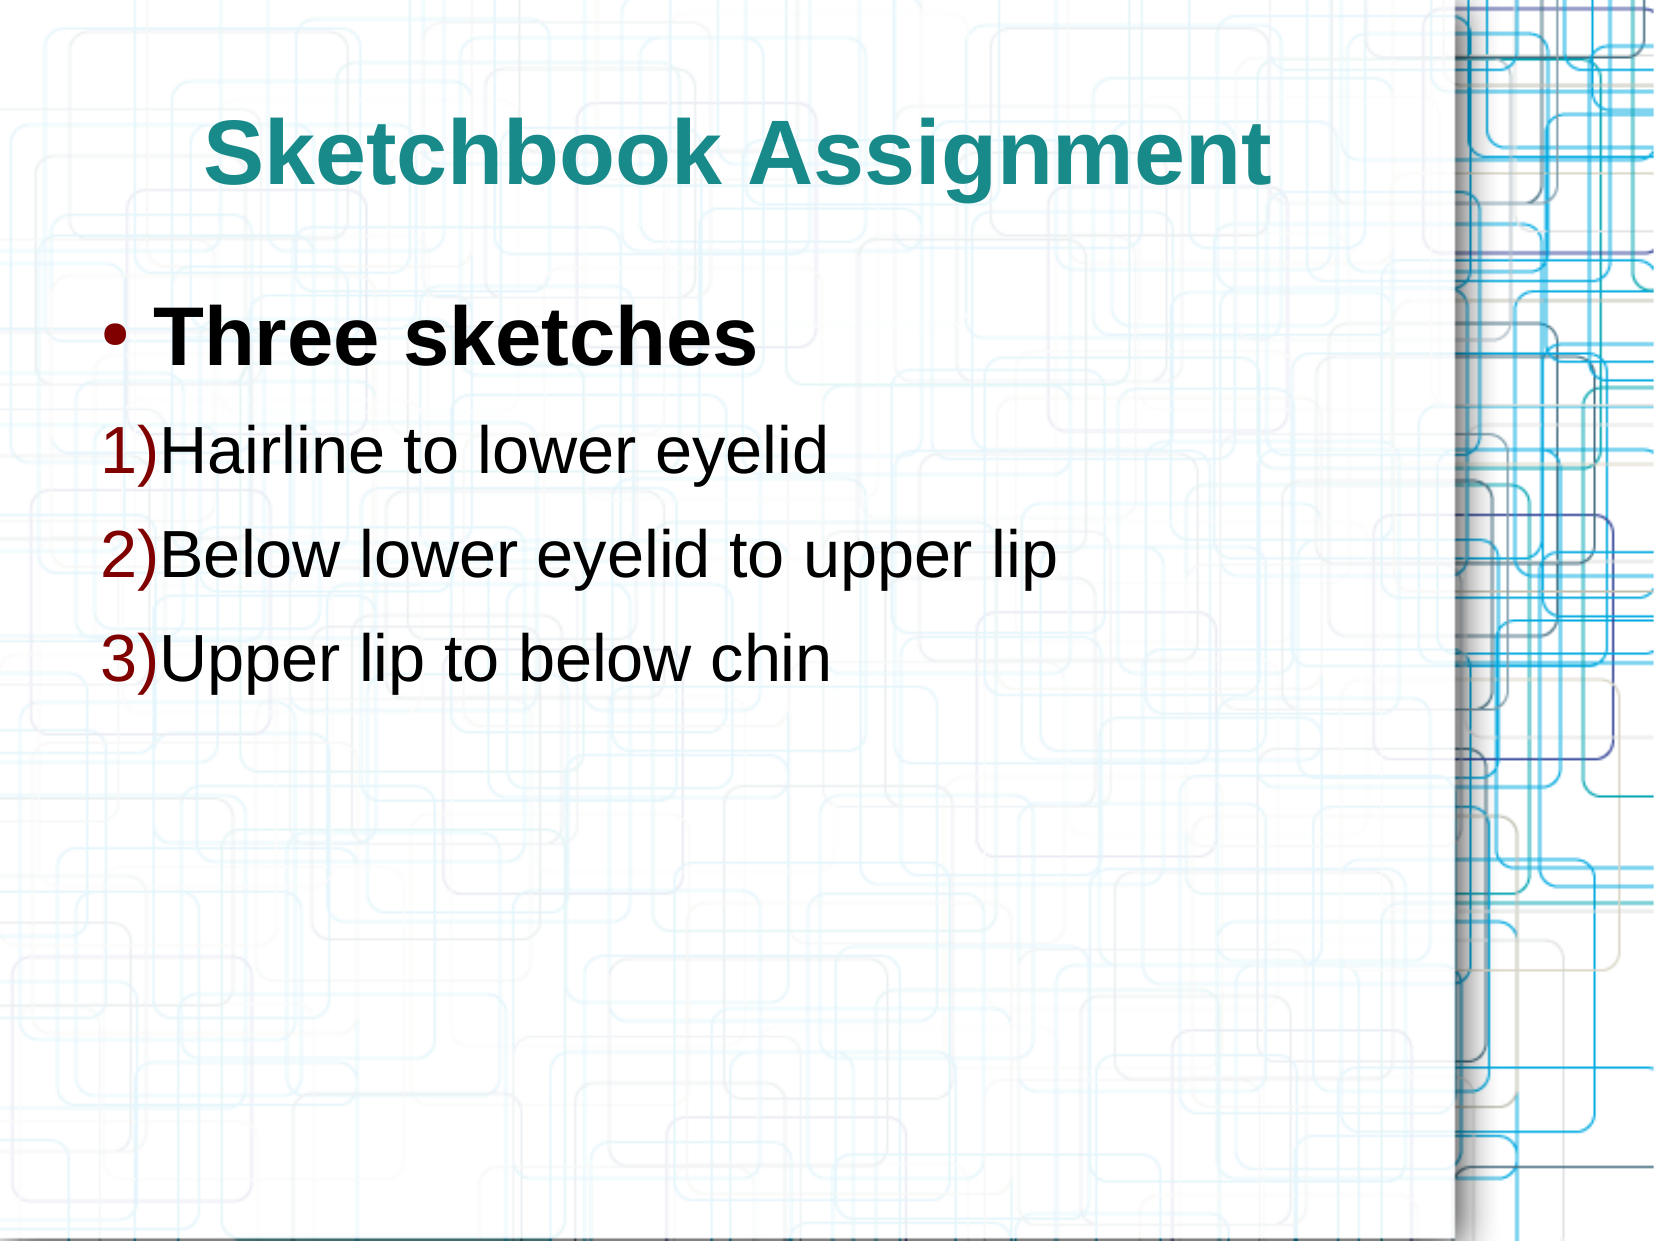

# Sketchbook Assignment
Three sketches
Hairline to lower eyelid
Below lower eyelid to upper lip
Upper lip to below chin